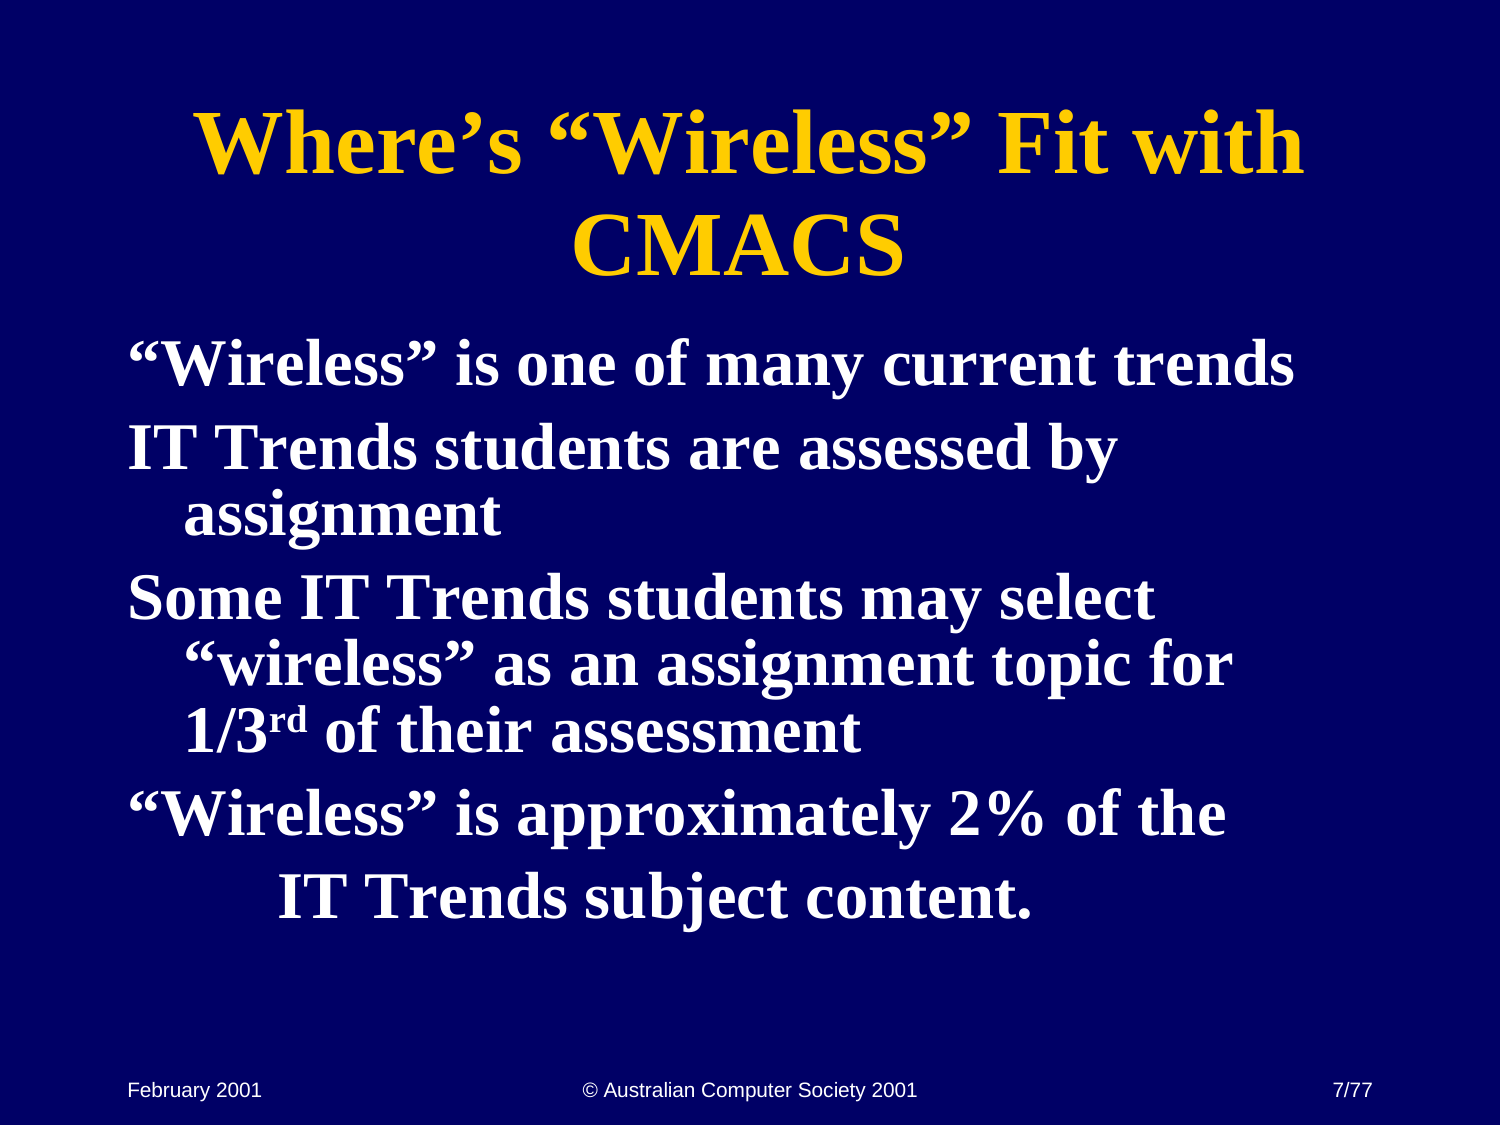

# Where’s “Wireless” Fit with CMACS
“Wireless” is one of many current trends
IT Trends students are assessed by assignment
Some IT Trends students may select “wireless” as an assignment topic for 1/3rd of their assessment
“Wireless” is approximately 2% of the
		IT Trends subject content.
February 2001
© Australian Computer Society 2001
7